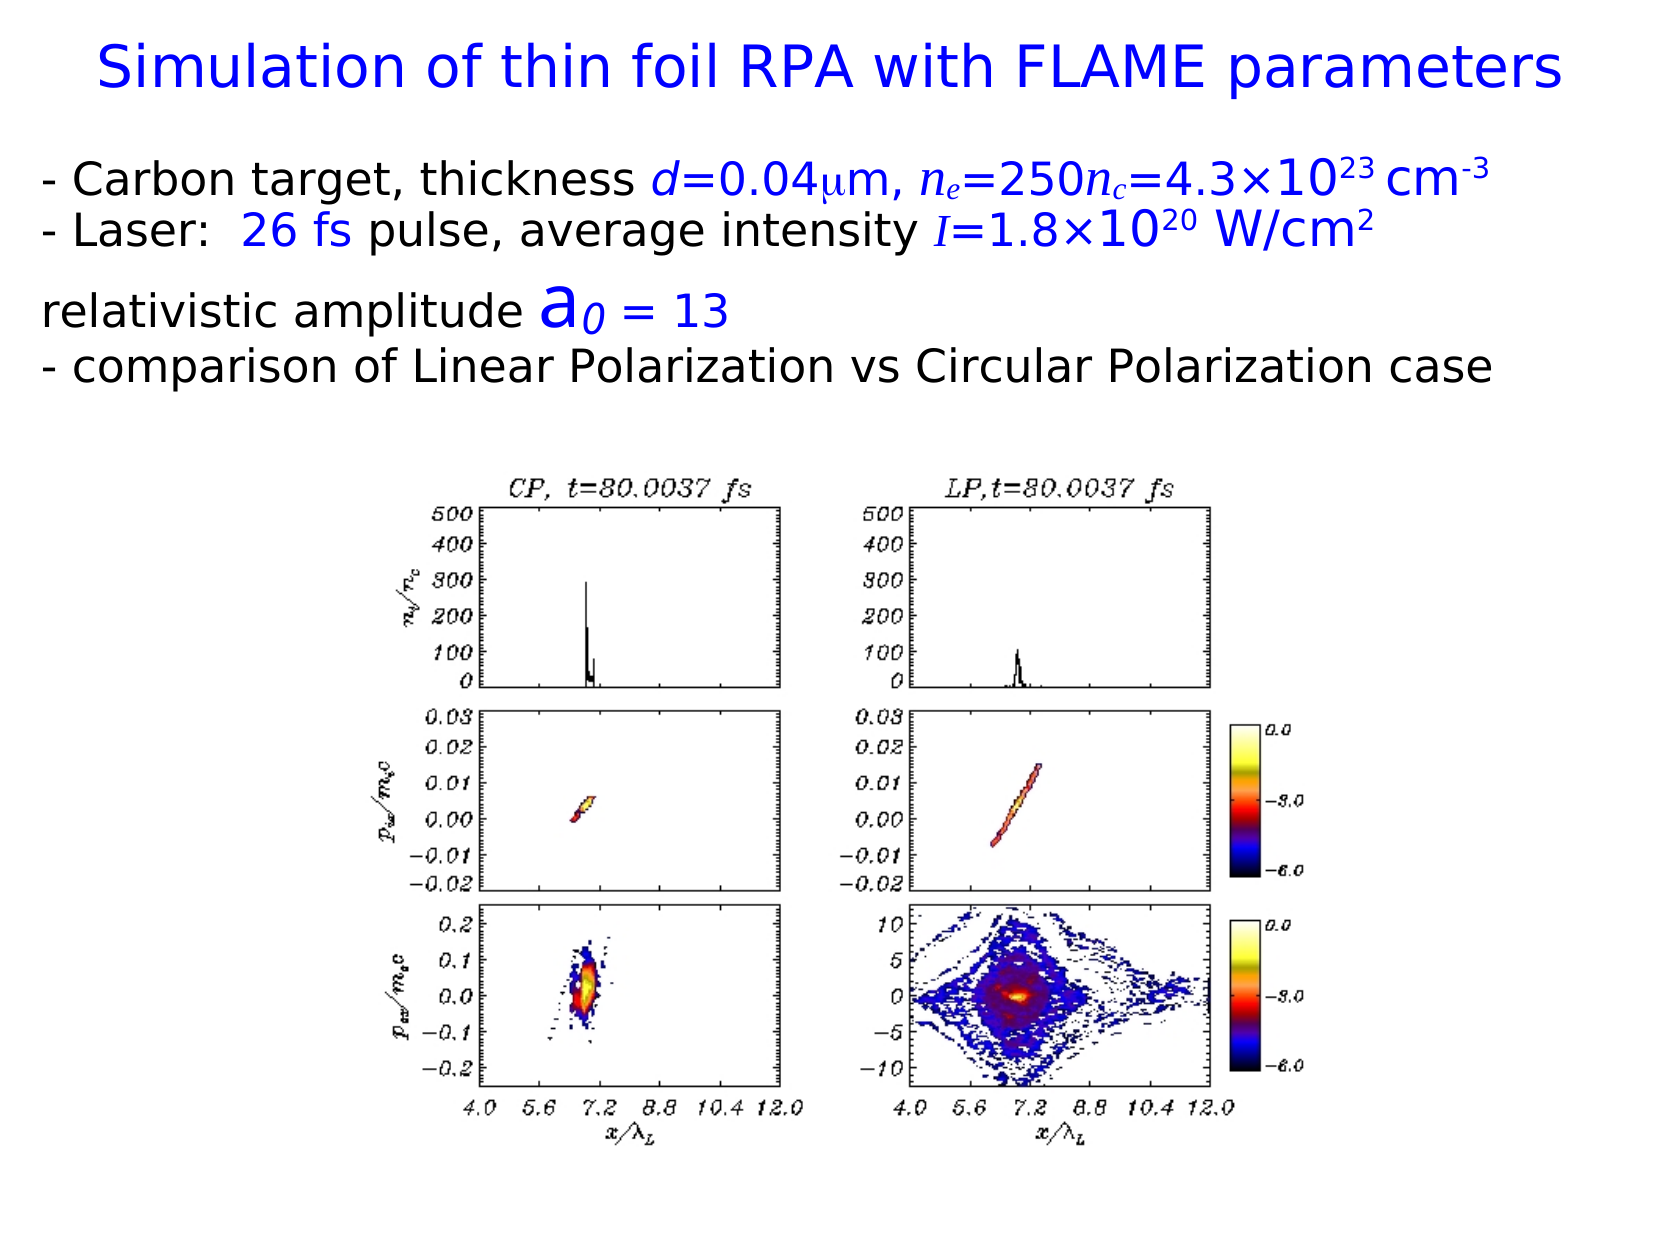

Simulation of thin foil RPA with FLAME parameters
- Carbon target, thickness d=0.04mm, ne=250nc=4.3×1023 cm-3
- Laser: 26 fs pulse, average intensity I=1.8×1020 W/cm2
relativistic amplitude a0 = 13
- comparison of Linear Polarization vs Circular Polarization case